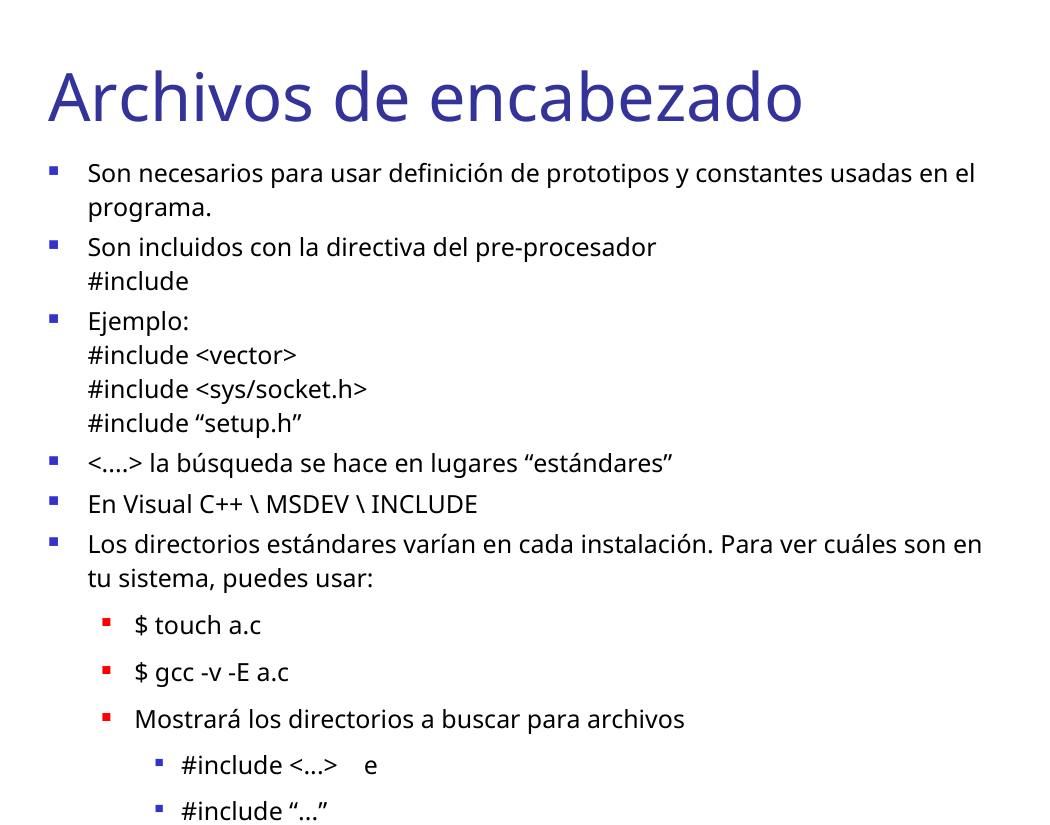

# Archivos de encabezado
Son necesarios para usar definición de prototipos y constantes usadas en el programa.
Son incluidos con la directiva del pre-procesador
#include
Ejemplo:
#include <vector>
#include <sys/socket.h>
#include “setup.h”
<....> la búsqueda se hace en lugares “estándares”
En Visual C++ \ MSDEV \ INCLUDE
Los directorios estándares varían en cada instalación. Para ver cuáles son en tu sistema, puedes usar:
$ touch a.c
$ gcc -v -E a.c
Mostrará los directorios a buscar para archivos
#include <...> e
#include “...”
2